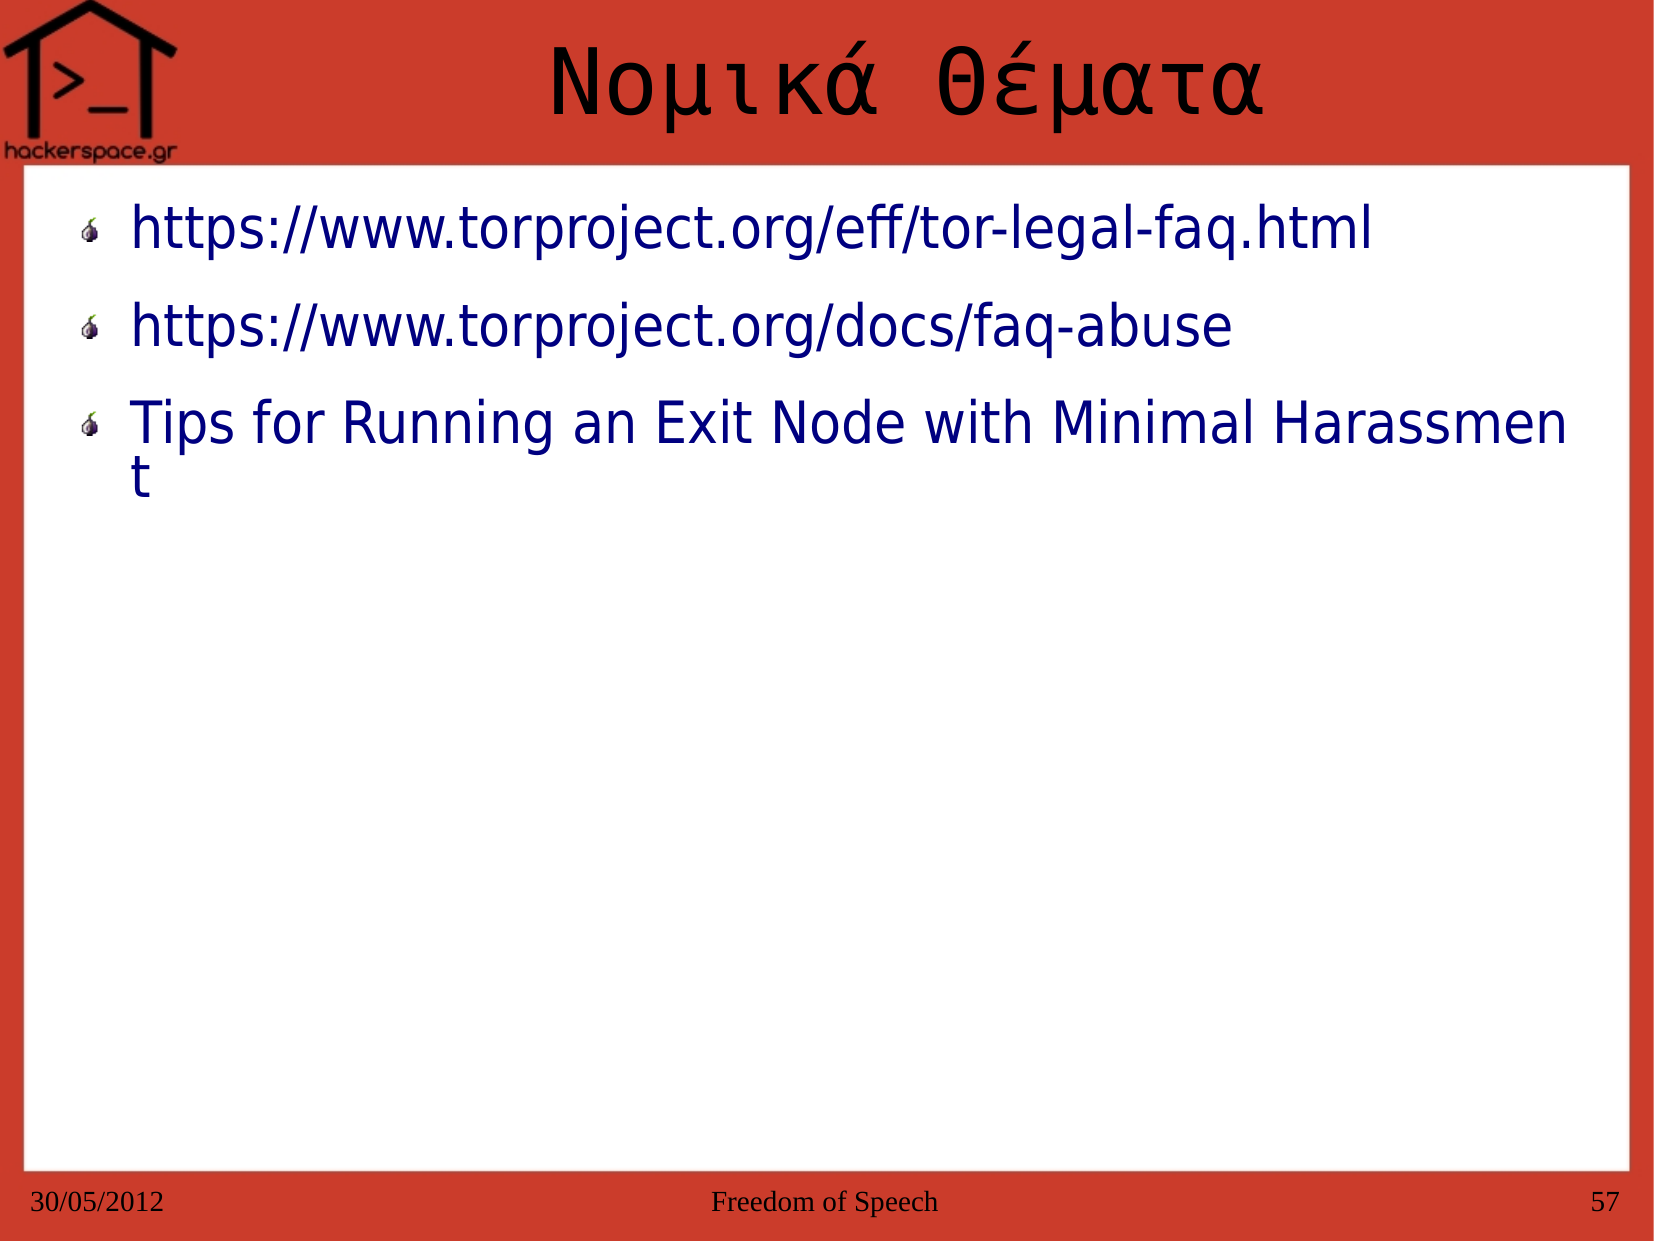

# Νομικά Θέματα
https://www.torproject.org/eff/tor-legal-faq.html
https://www.torproject.org/docs/faq-abuse
Tips for Running an Exit Node with Minimal Harassment
30/05/2012
Freedom of Speech
57